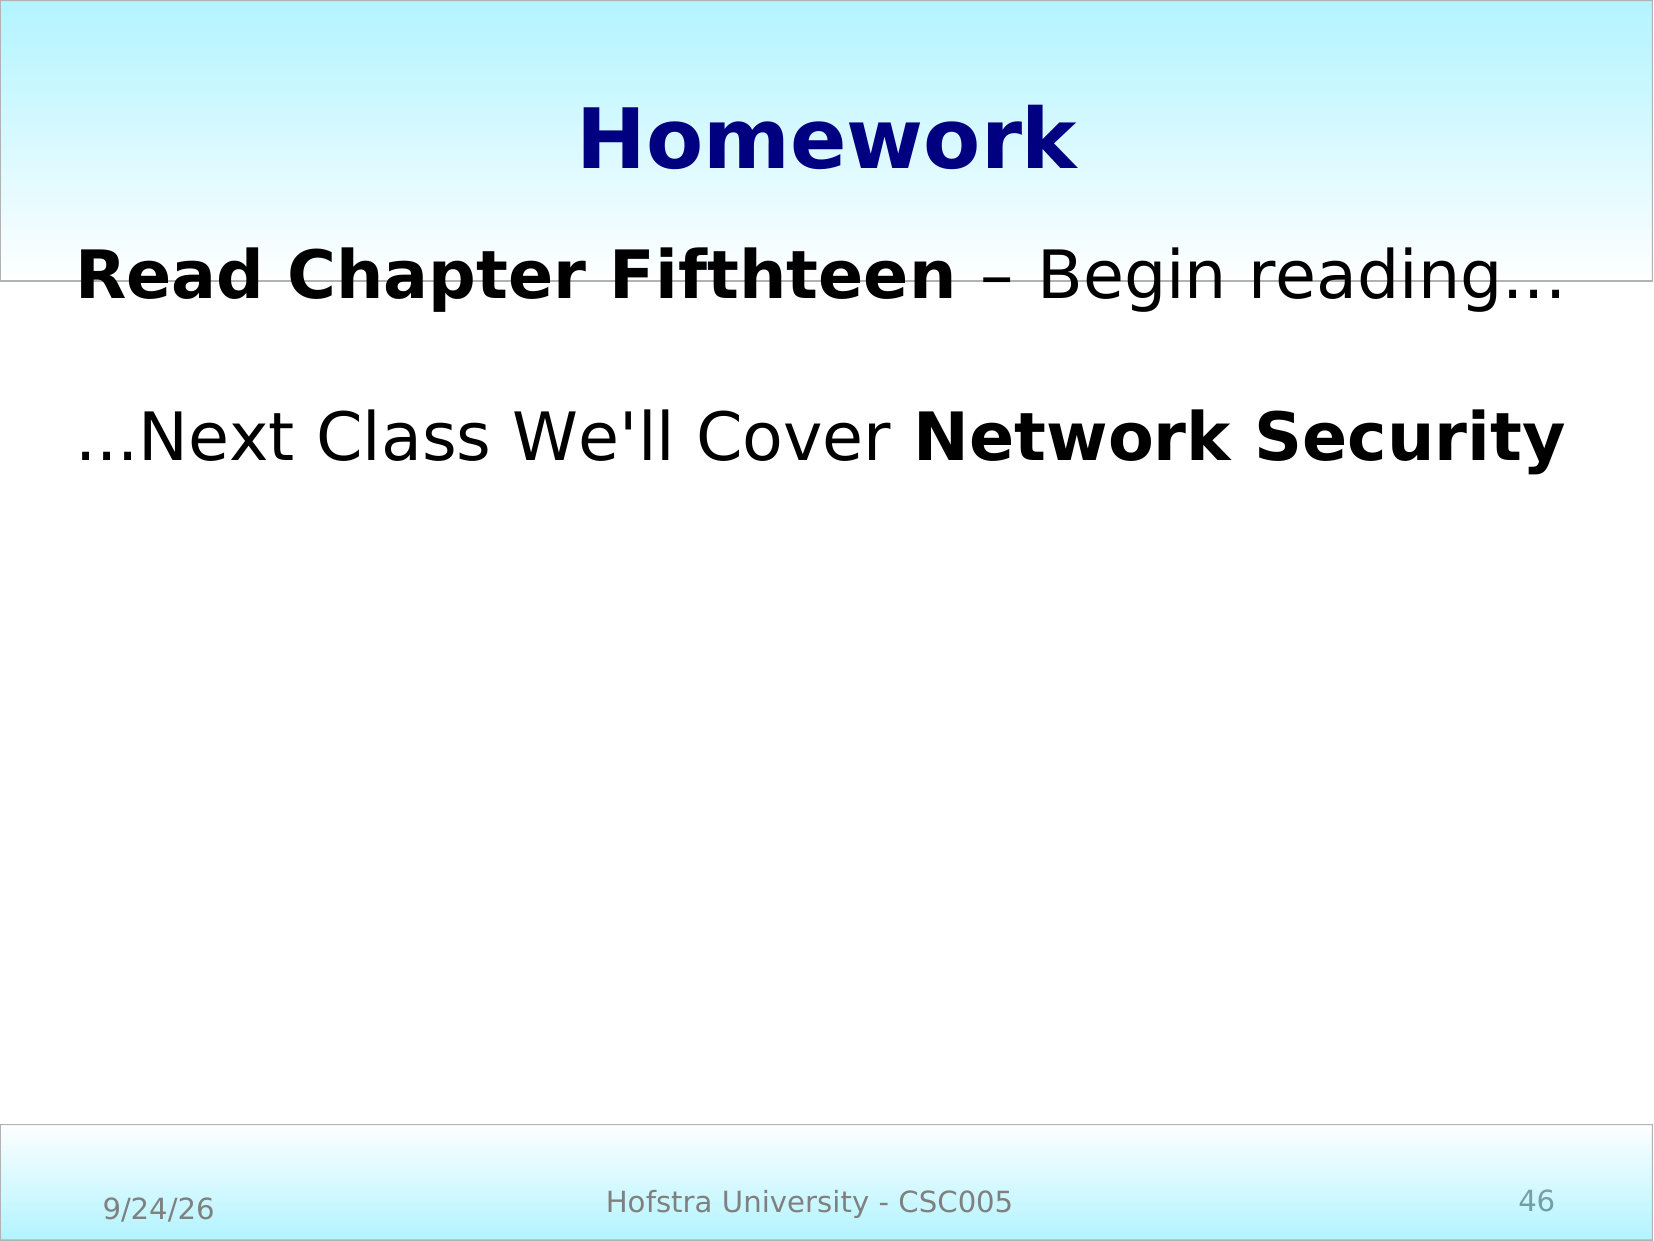

# Homework
Read Chapter Fifthteen – Begin reading...
...Next Class We'll Cover Network Security
46
Hofstra University - CSC005